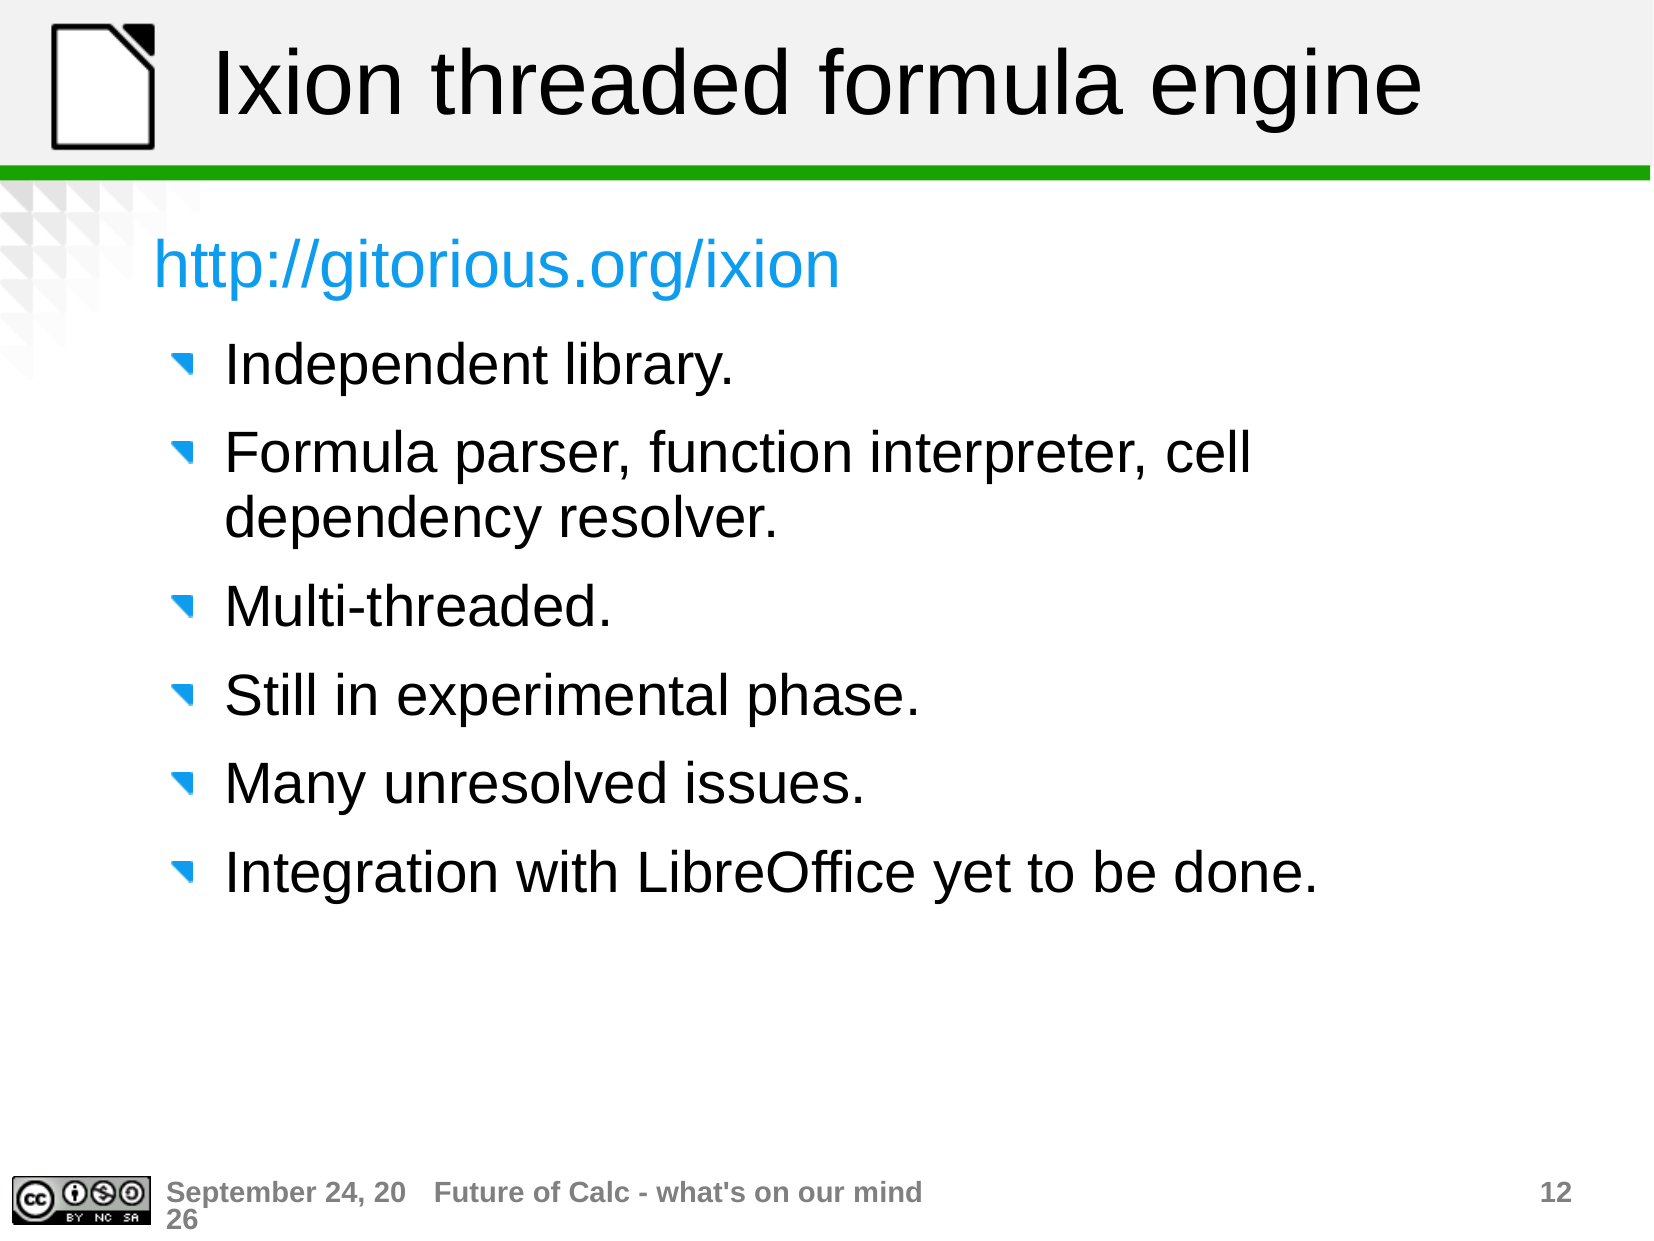

# Ixion threaded formula engine
http://gitorious.org/ixion
Independent library.
Formula parser, function interpreter, cell dependency resolver.
Multi-threaded.
Still in experimental phase.
Many unresolved issues.
Integration with LibreOffice yet to be done.
Future of Calc - what's on our mind
12